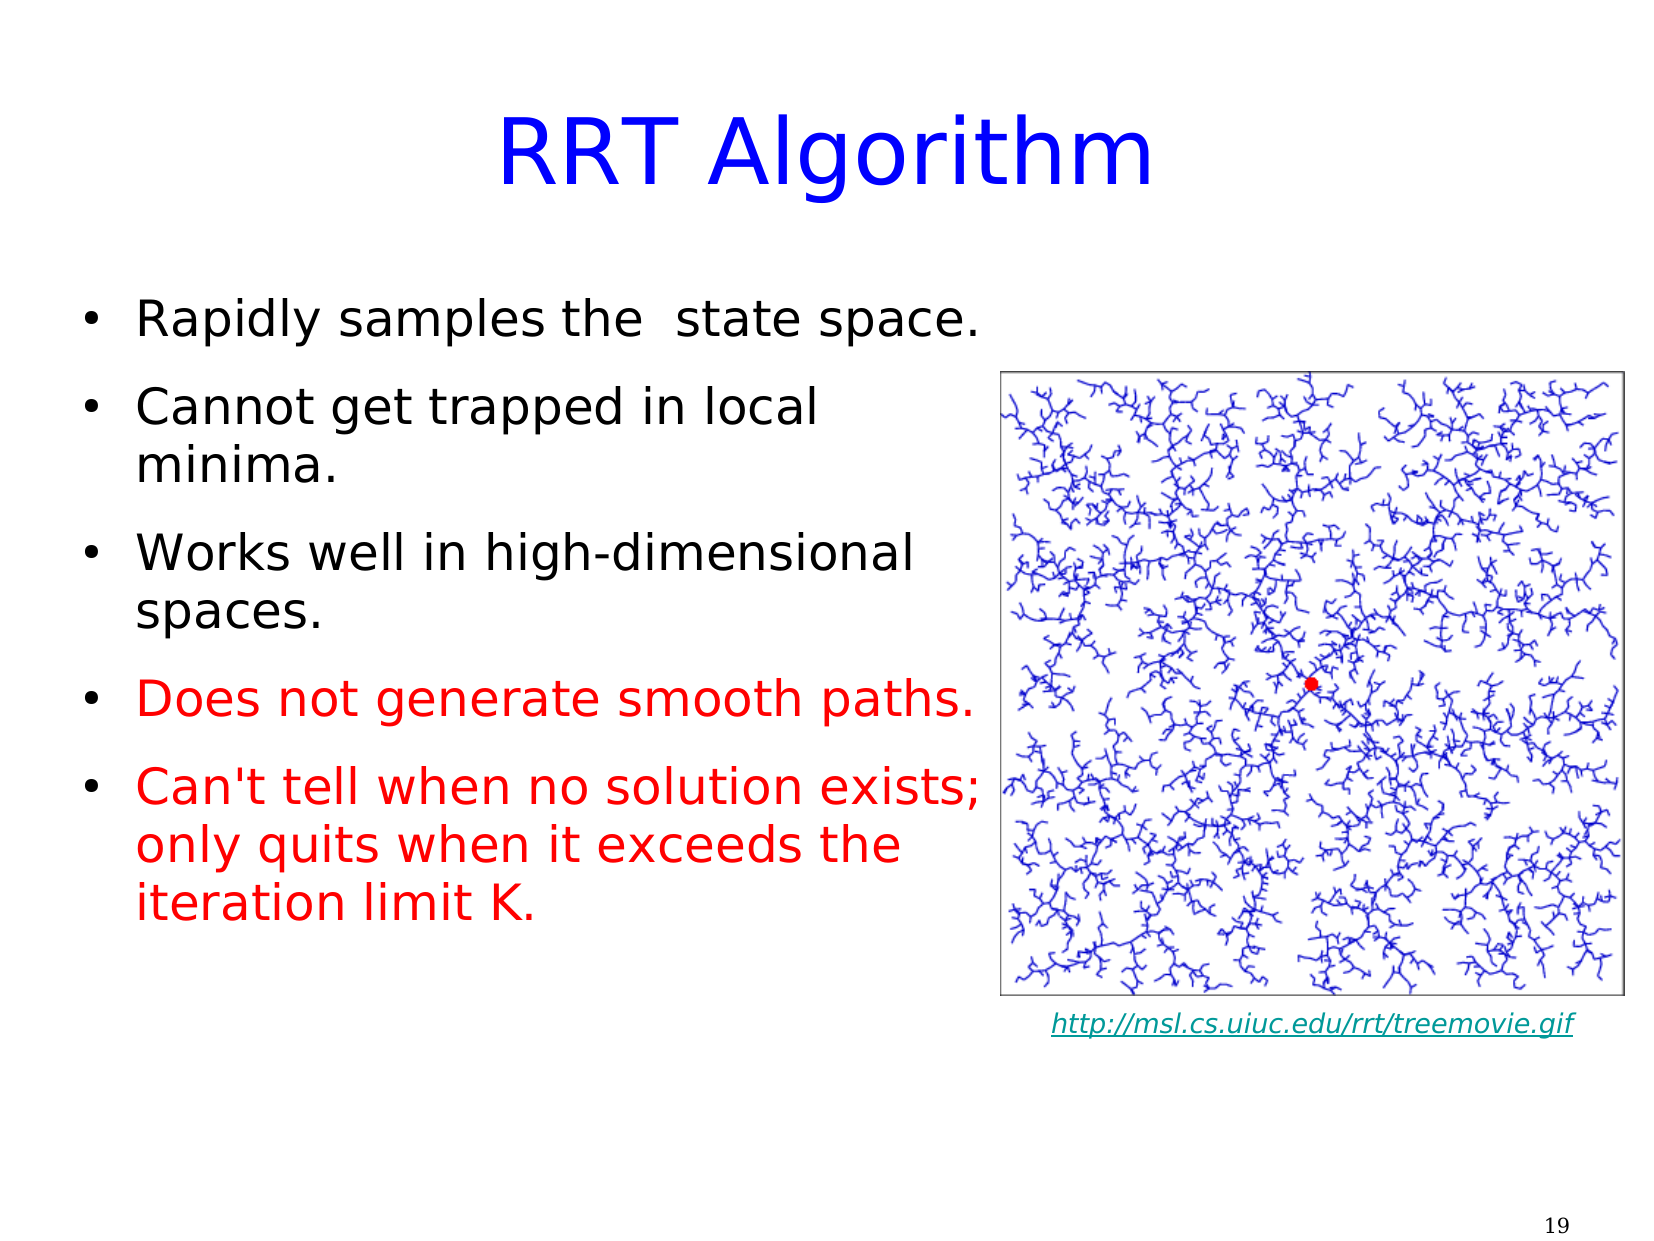

# RRT Algorithm
Rapidly samples the state space.
Cannot get trapped in local minima.
Works well in high-dimensional spaces.
Does not generate smooth paths.
Can't tell when no solution exists; only quits when it exceeds the iteration limit K.
http://msl.cs.uiuc.edu/rrt/treemovie.gif
19